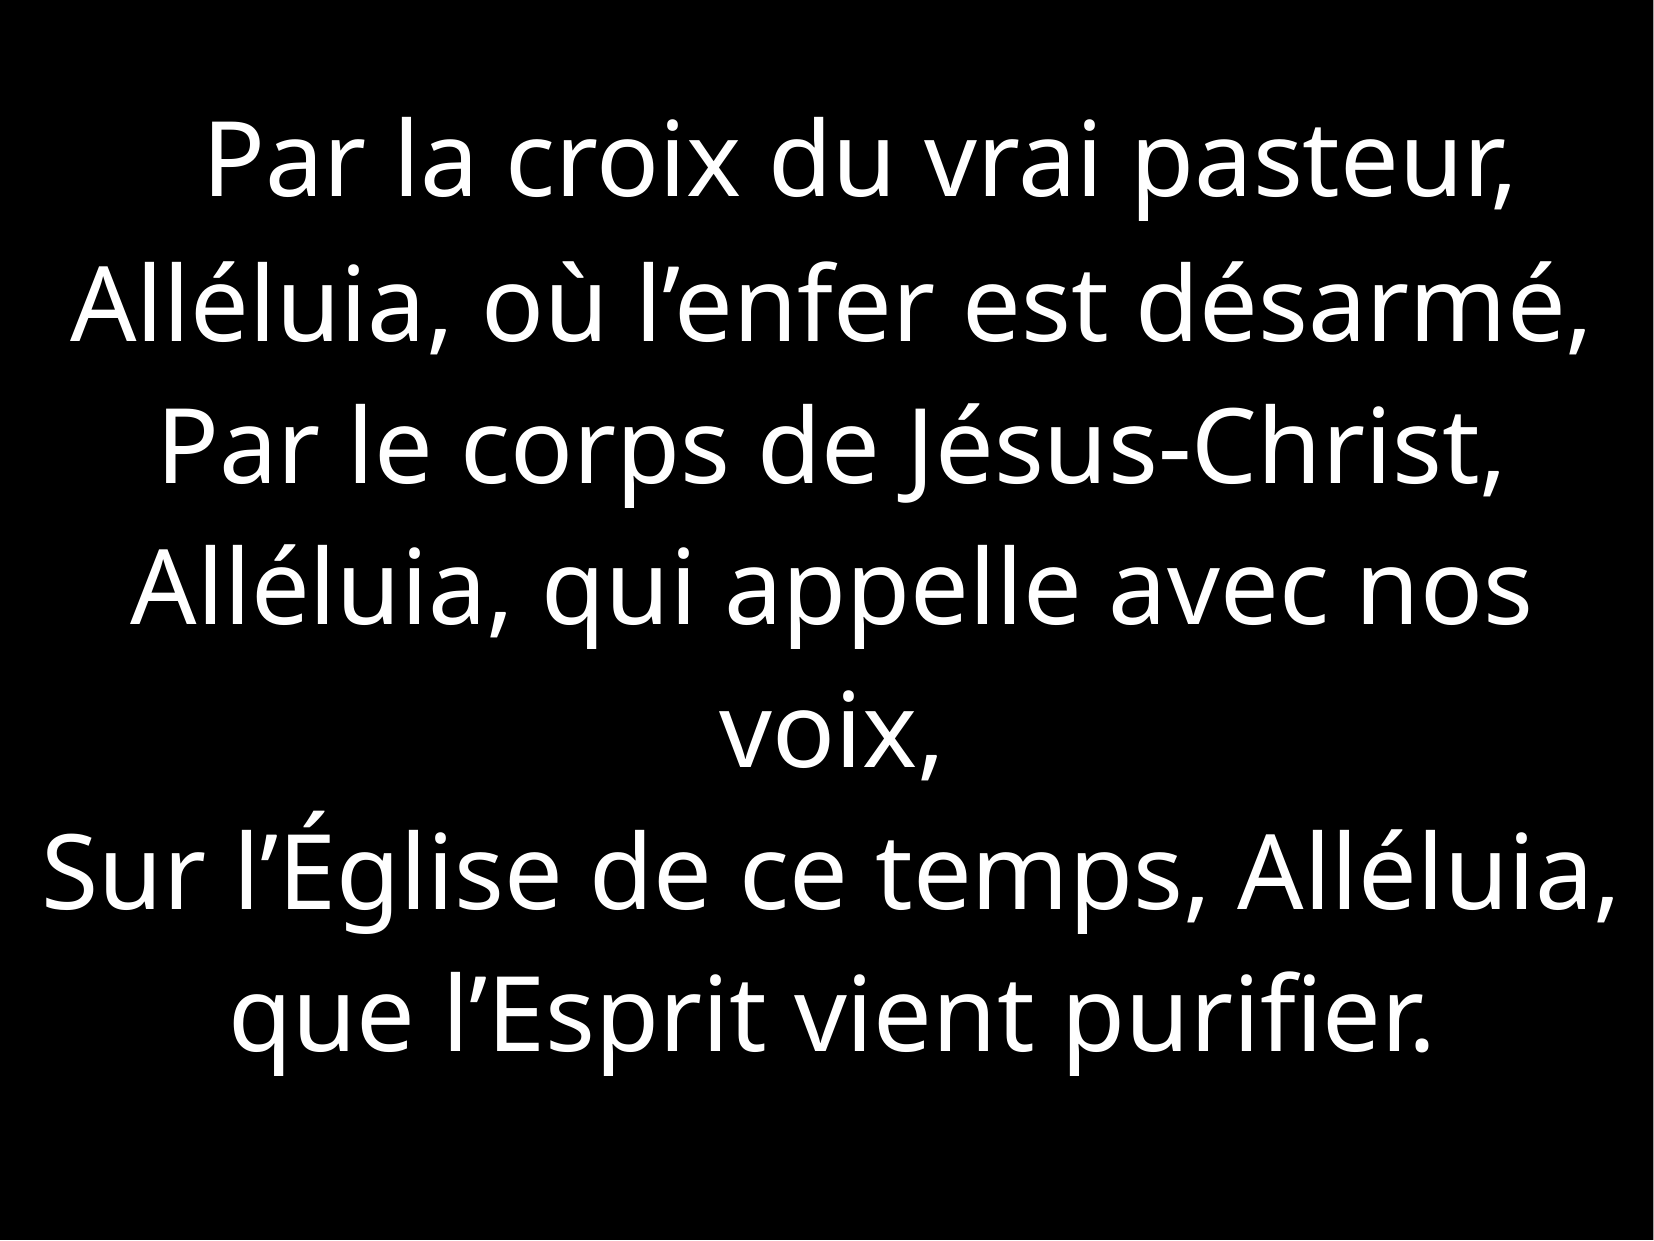

# Par la croix du vrai pasteur, Alléluia, où l’enfer est désarmé,
Par le corps de Jésus-Christ, Alléluia, qui appelle avec nos voix,
Sur l’Église de ce temps, Alléluia, que l’Esprit vient purifier.